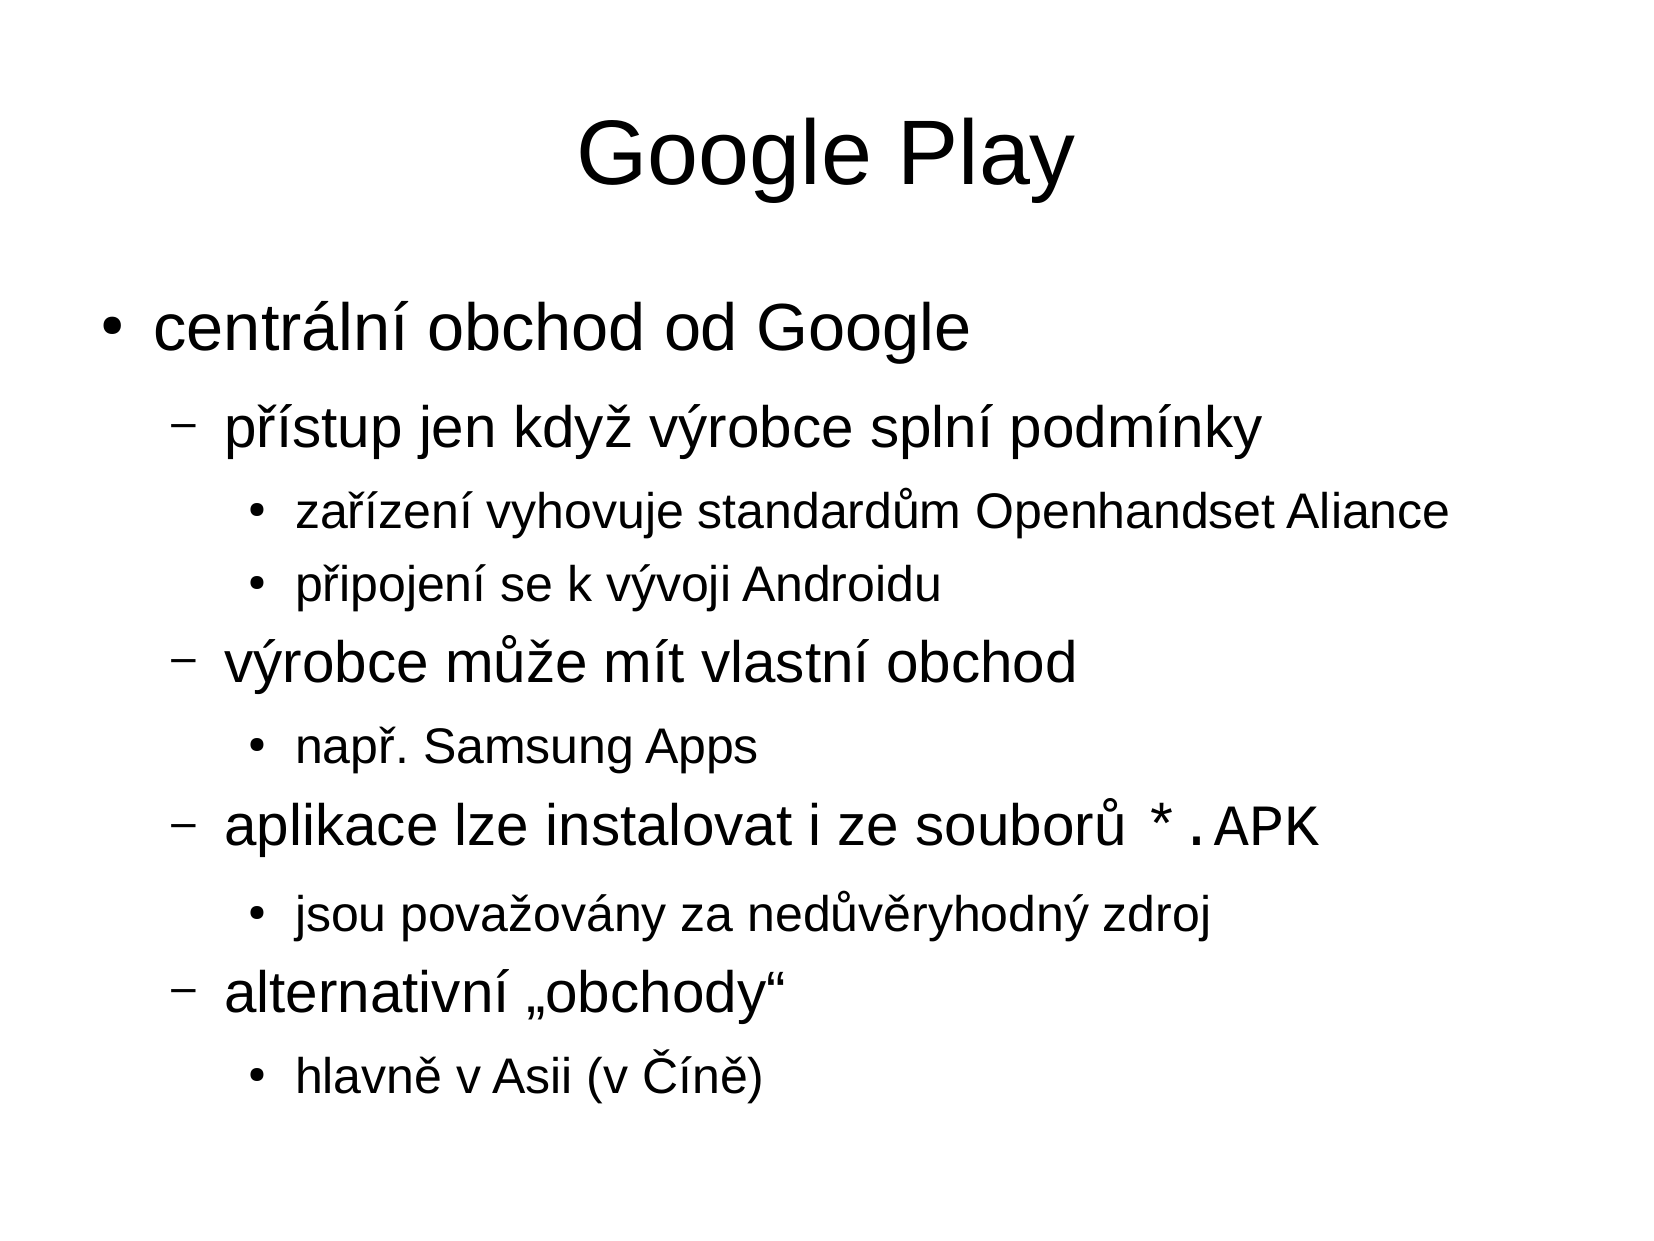

# Google Play
centrální obchod od Google
přístup jen když výrobce splní podmínky
zařízení vyhovuje standardům Openhandset Aliance
připojení se k vývoji Androidu
výrobce může mít vlastní obchod
např. Samsung Apps
aplikace lze instalovat i ze souborů *.APK
jsou považovány za nedůvěryhodný zdroj
alternativní „obchody“
hlavně v Asii (v Číně)